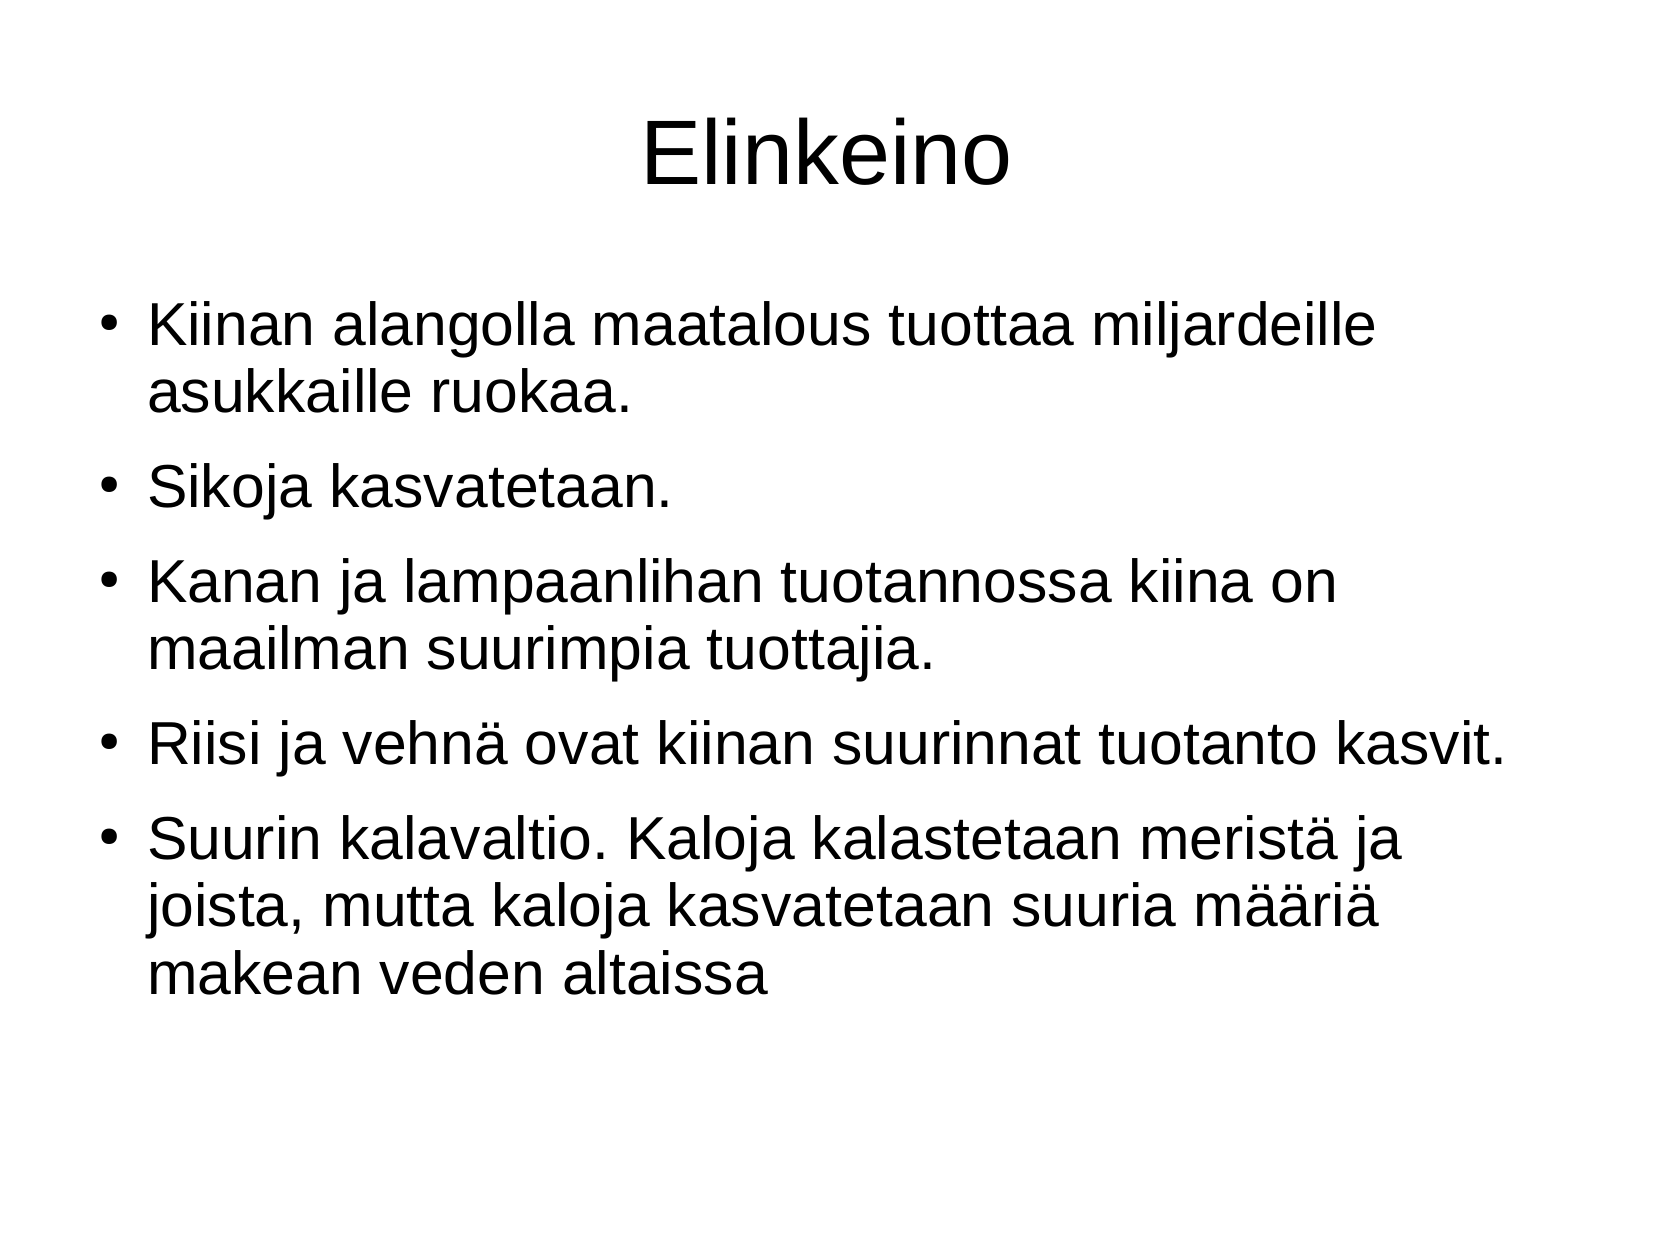

# Elinkeino
Kiinan alangolla maatalous tuottaa miljardeille asukkaille ruokaa.
Sikoja kasvatetaan.
Kanan ja lampaanlihan tuotannossa kiina on maailman suurimpia tuottajia.
Riisi ja vehnä ovat kiinan suurinnat tuotanto kasvit.
Suurin kalavaltio. Kaloja kalastetaan meristä ja joista, mutta kaloja kasvatetaan suuria määriä makean veden altaissa